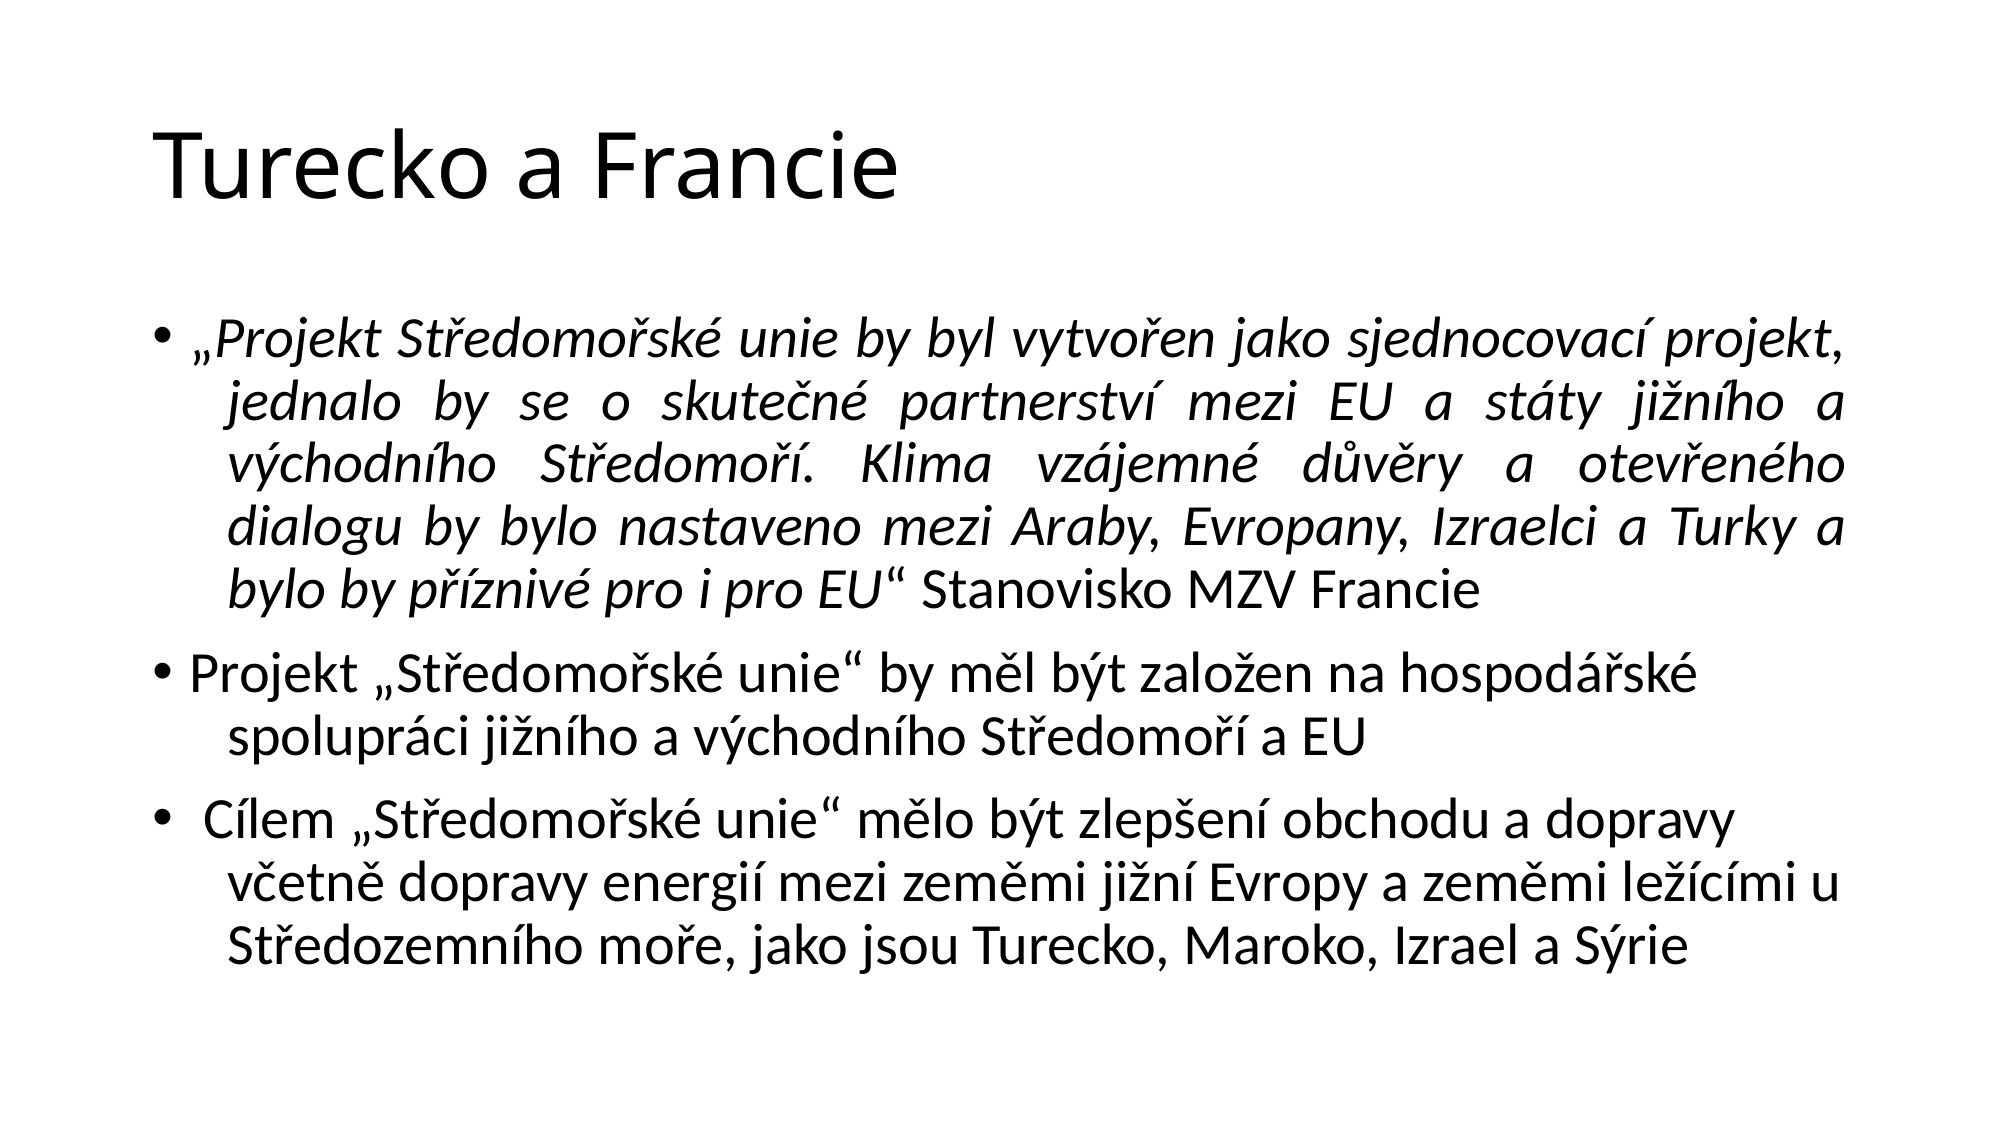

# Turecko a Francie
„Projekt Středomořské unie by byl vytvořen jako sjednocovací projekt, jednalo by se o skutečné partnerství mezi EU a státy jižního a východního Středomoří. Klima vzájemné důvěry a otevřeného dialogu by bylo nastaveno mezi Araby, Evropany, Izraelci a Turky a bylo by příznivé pro i pro EU“ Stanovisko MZV Francie
Projekt „Středomořské unie“ by měl být založen na hospodářské spolupráci jižního a východního Středomoří a EU
 Cílem „Středomořské unie“ mělo být zlepšení obchodu a dopravy včetně dopravy energií mezi zeměmi jižní Evropy a zeměmi ležícími u Středozemního moře, jako jsou Turecko, Maroko, Izrael a Sýrie